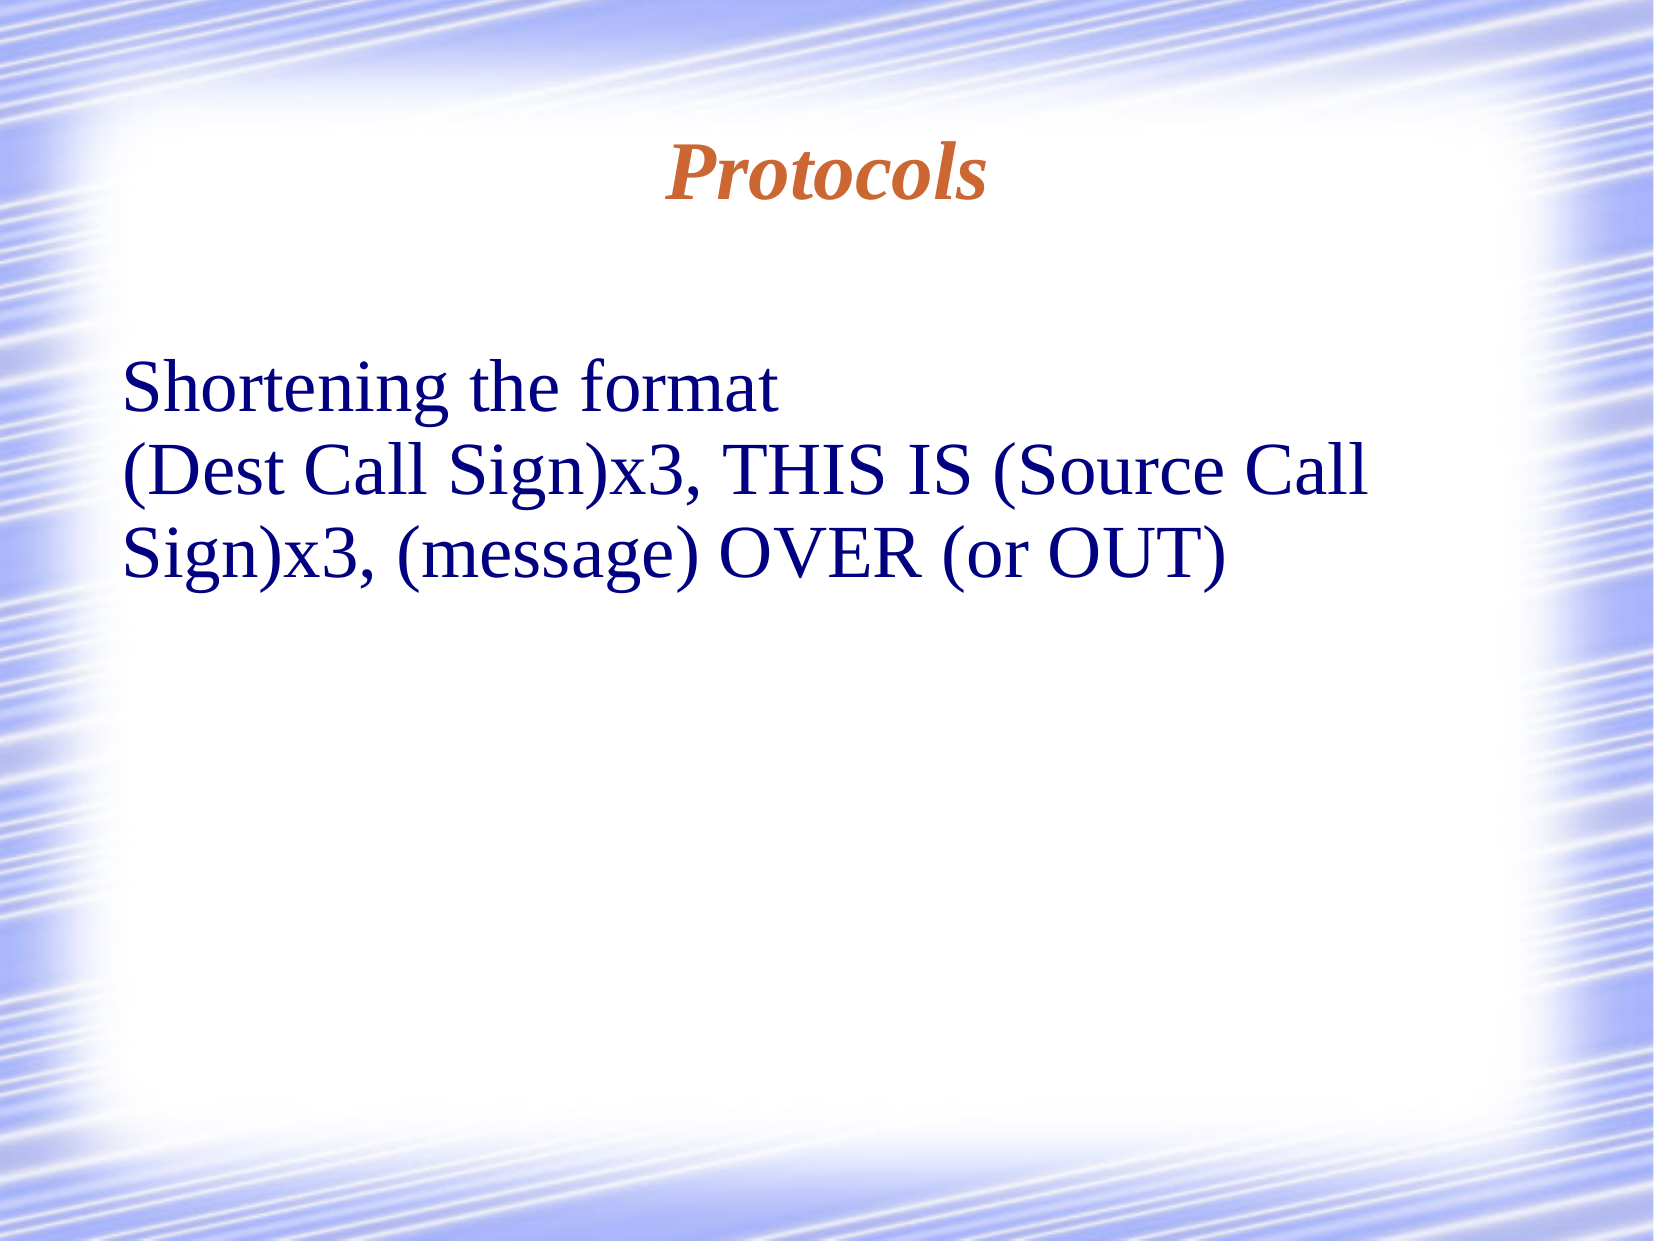

# Protocols
Shortening the format
(Dest Call Sign)x3, THIS IS (Source Call Sign)x3, (message) OVER (or OUT)